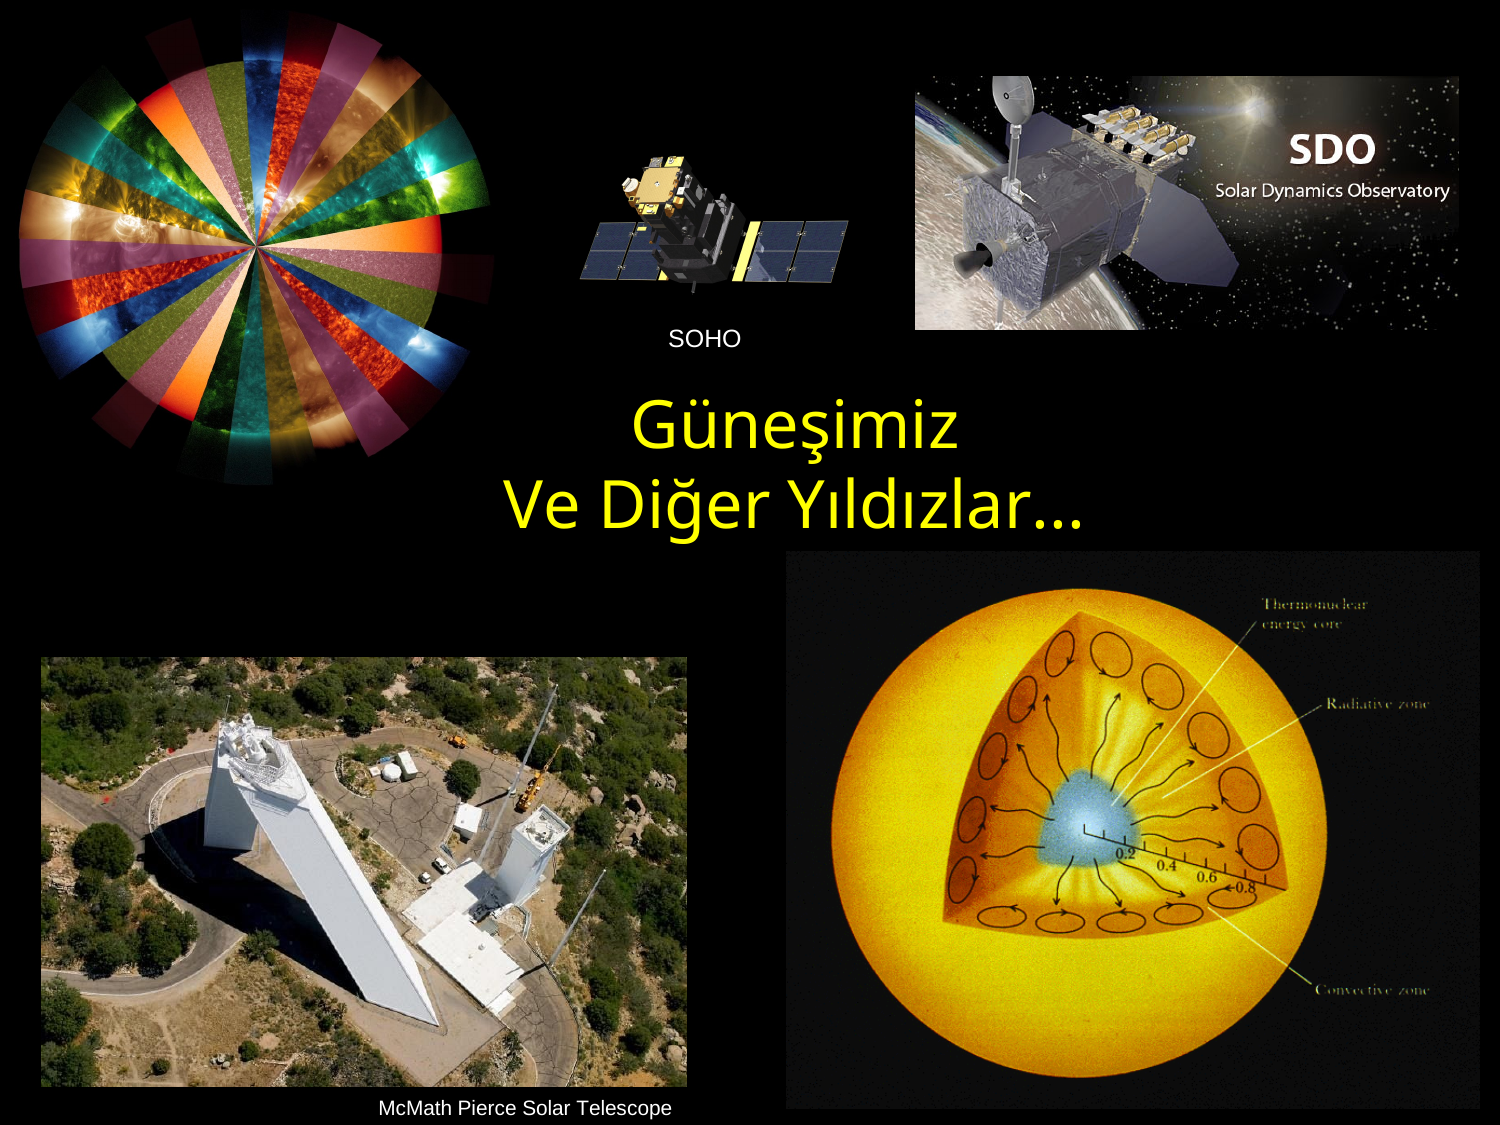

SOHO
Güneşimiz
Ve Diğer Yıldızlar...
McMath Pierce Solar Telescope